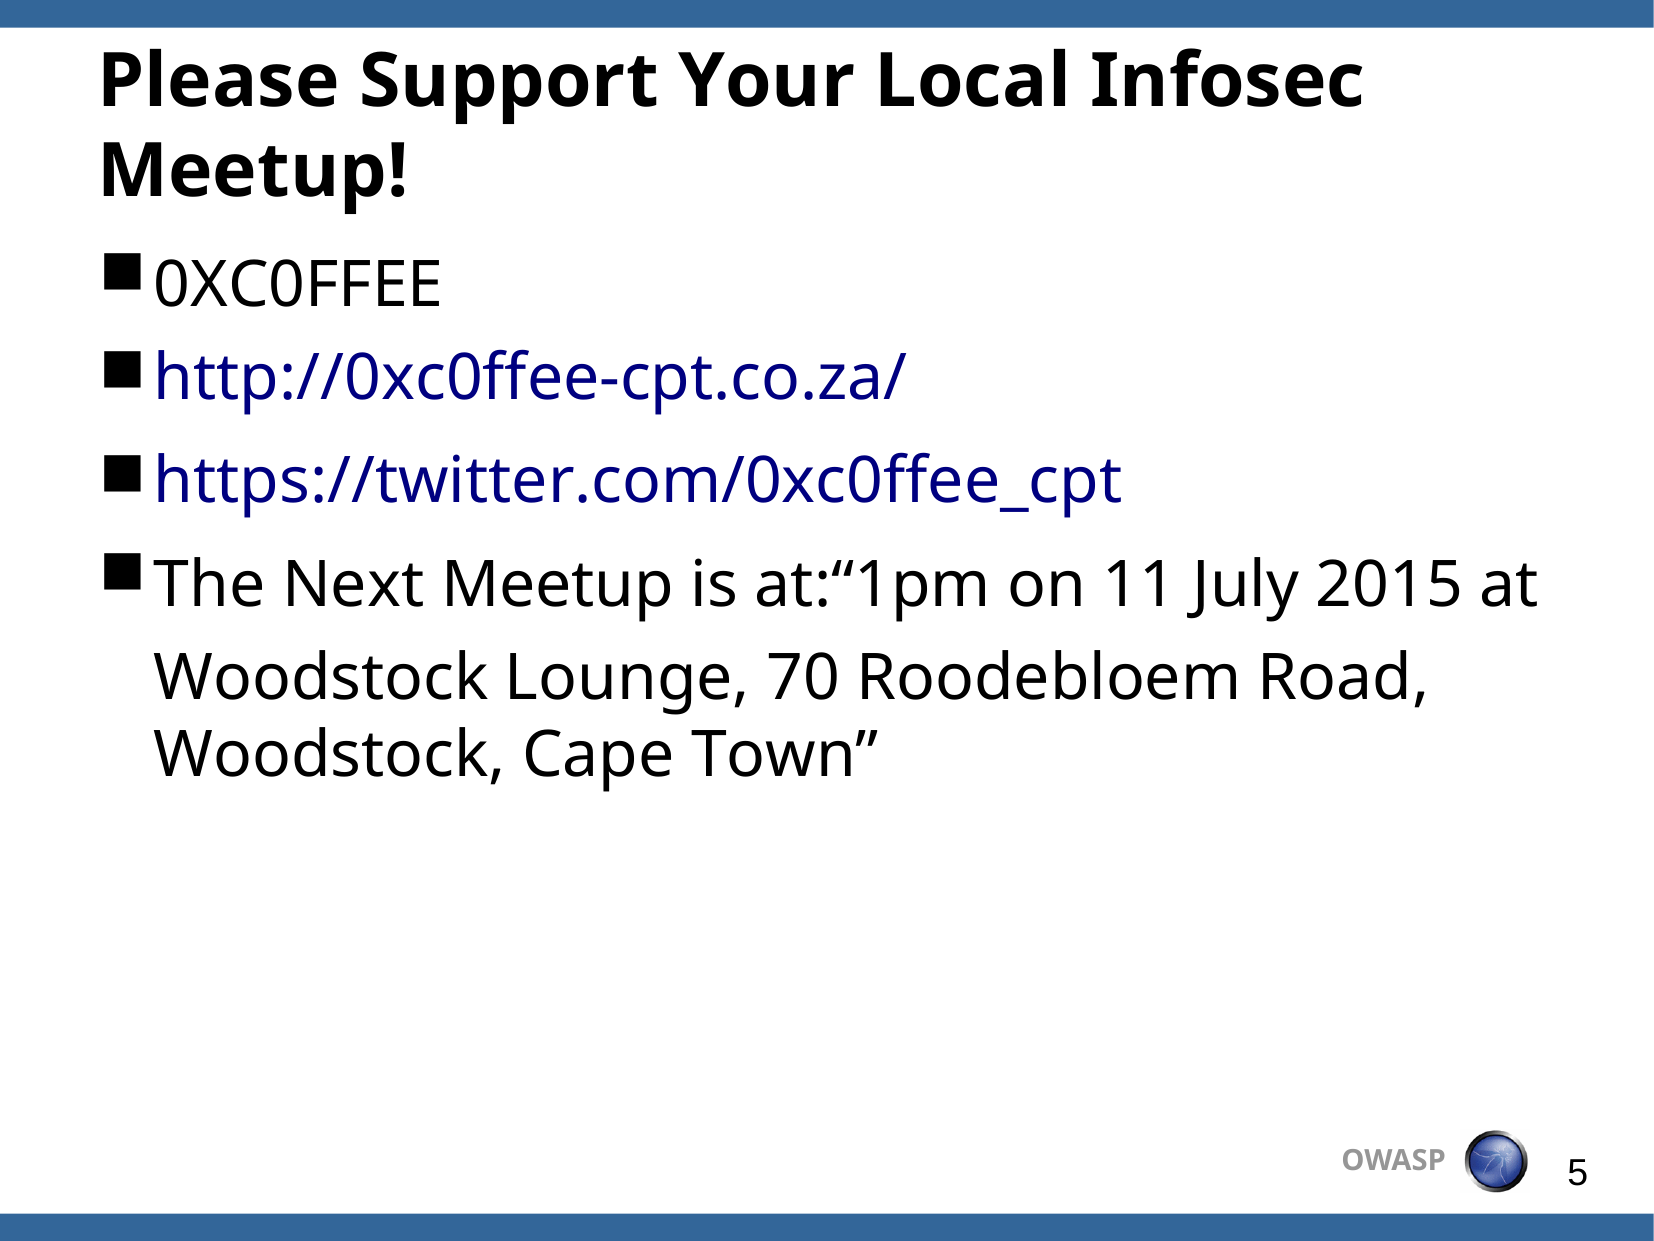

# Please Support Your Local Infosec Meetup!
0XC0FFEE
http://0xc0ffee-cpt.co.za/
https://twitter.com/0xc0ffee_cpt
The Next Meetup is at:“1pm on 11 July 2015 at
Woodstock Lounge, 70 Roodebloem Road, Woodstock, Cape Town”
5